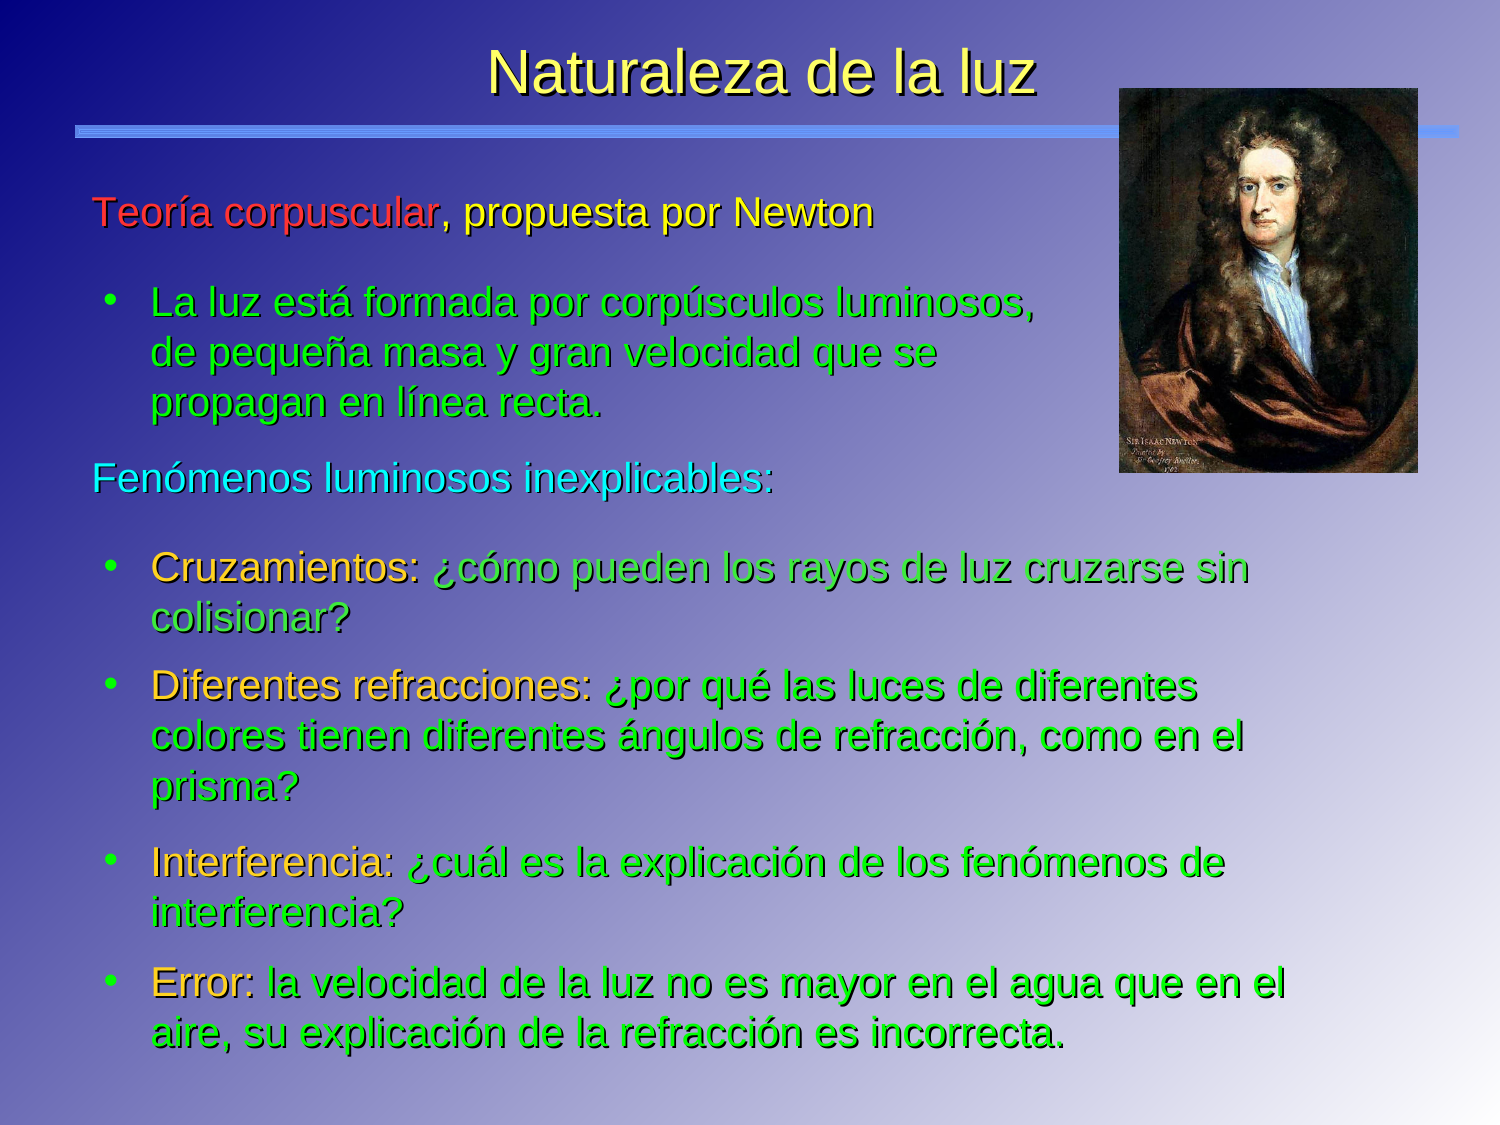

Naturaleza de la luz
Teoría corpuscular, propuesta por Newton
La luz está formada por corpúsculos luminosos, de pequeña masa y gran velocidad que se propagan en línea recta.
Fenómenos luminosos inexplicables:
Cruzamientos: ¿cómo pueden los rayos de luz cruzarse sin colisionar?
Diferentes refracciones: ¿por qué las luces de diferentes colores tienen diferentes ángulos de refracción, como en el prisma?
Interferencia: ¿cuál es la explicación de los fenómenos de interferencia?
Error: la velocidad de la luz no es mayor en el agua que en el aire, su explicación de la refracción es incorrecta.